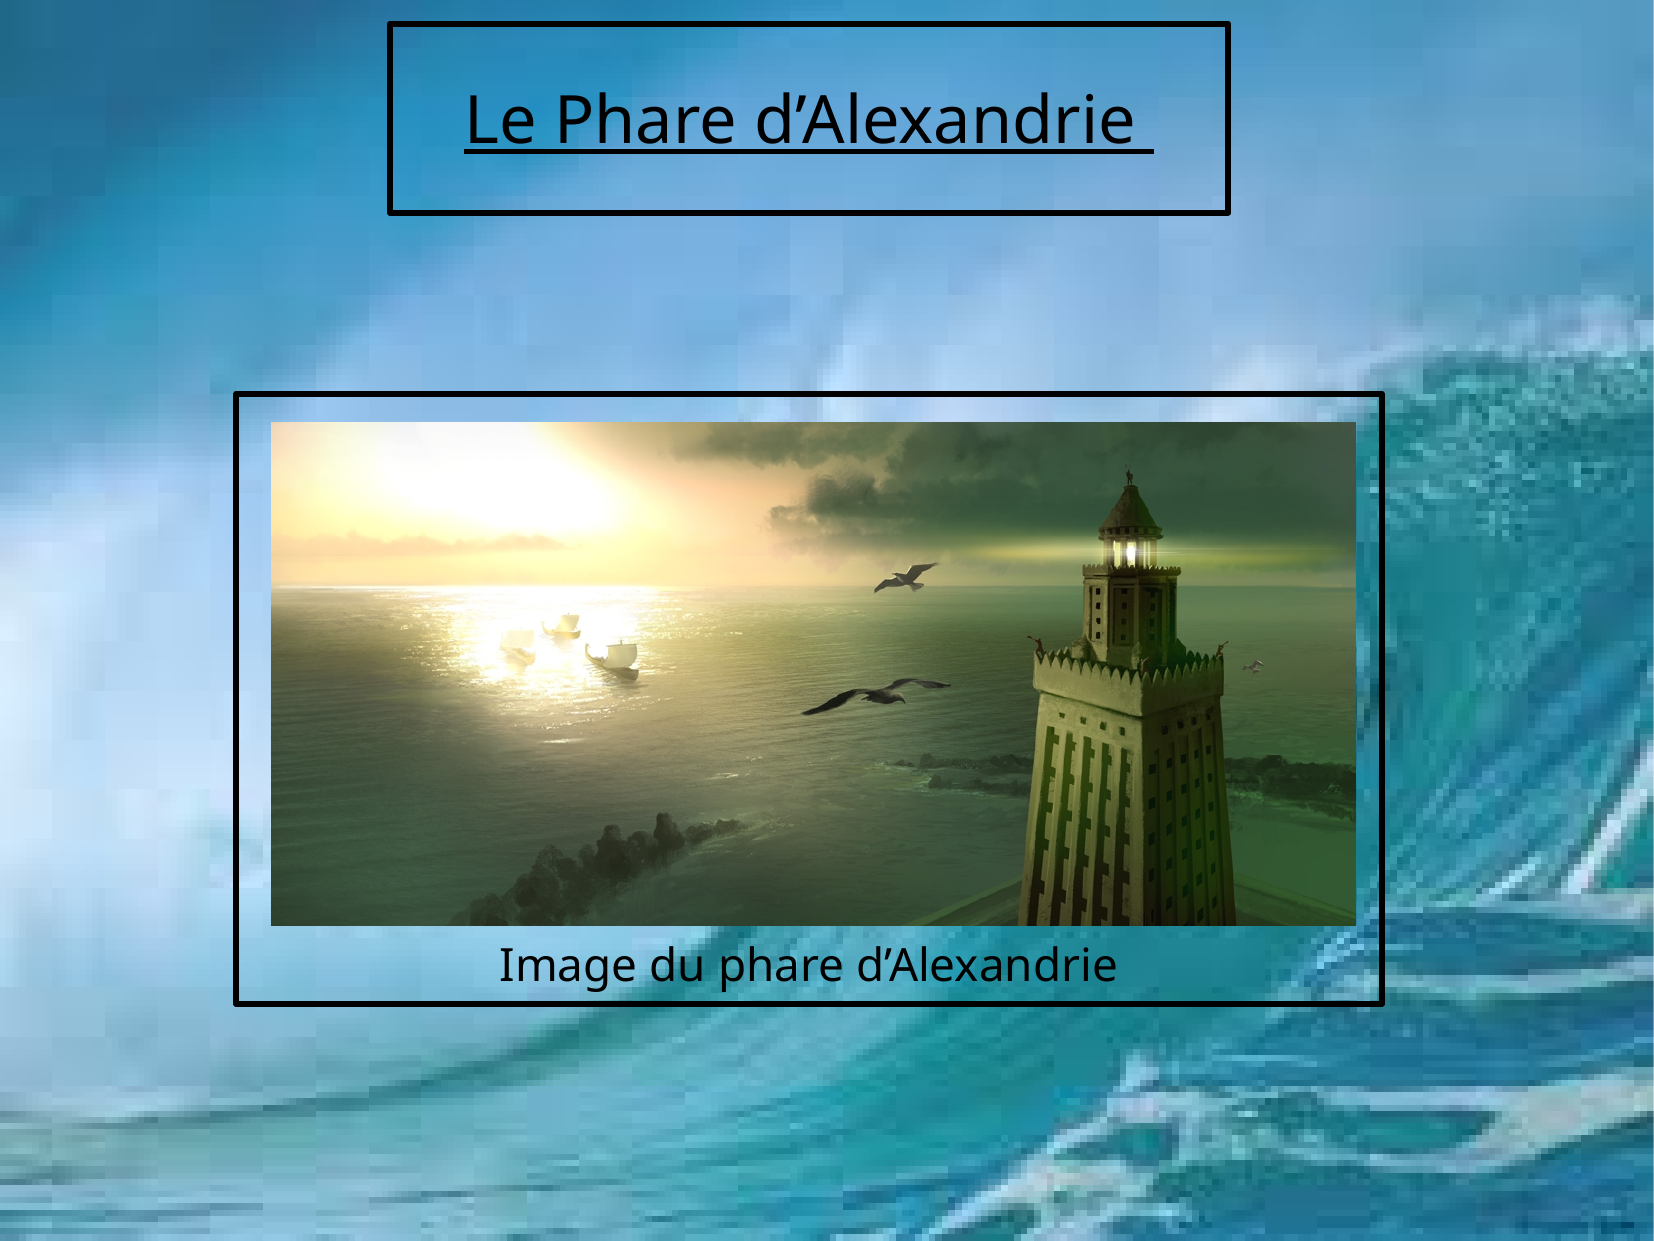

Le Phare d’Alexandrie
Image du phare d’Alexandrie